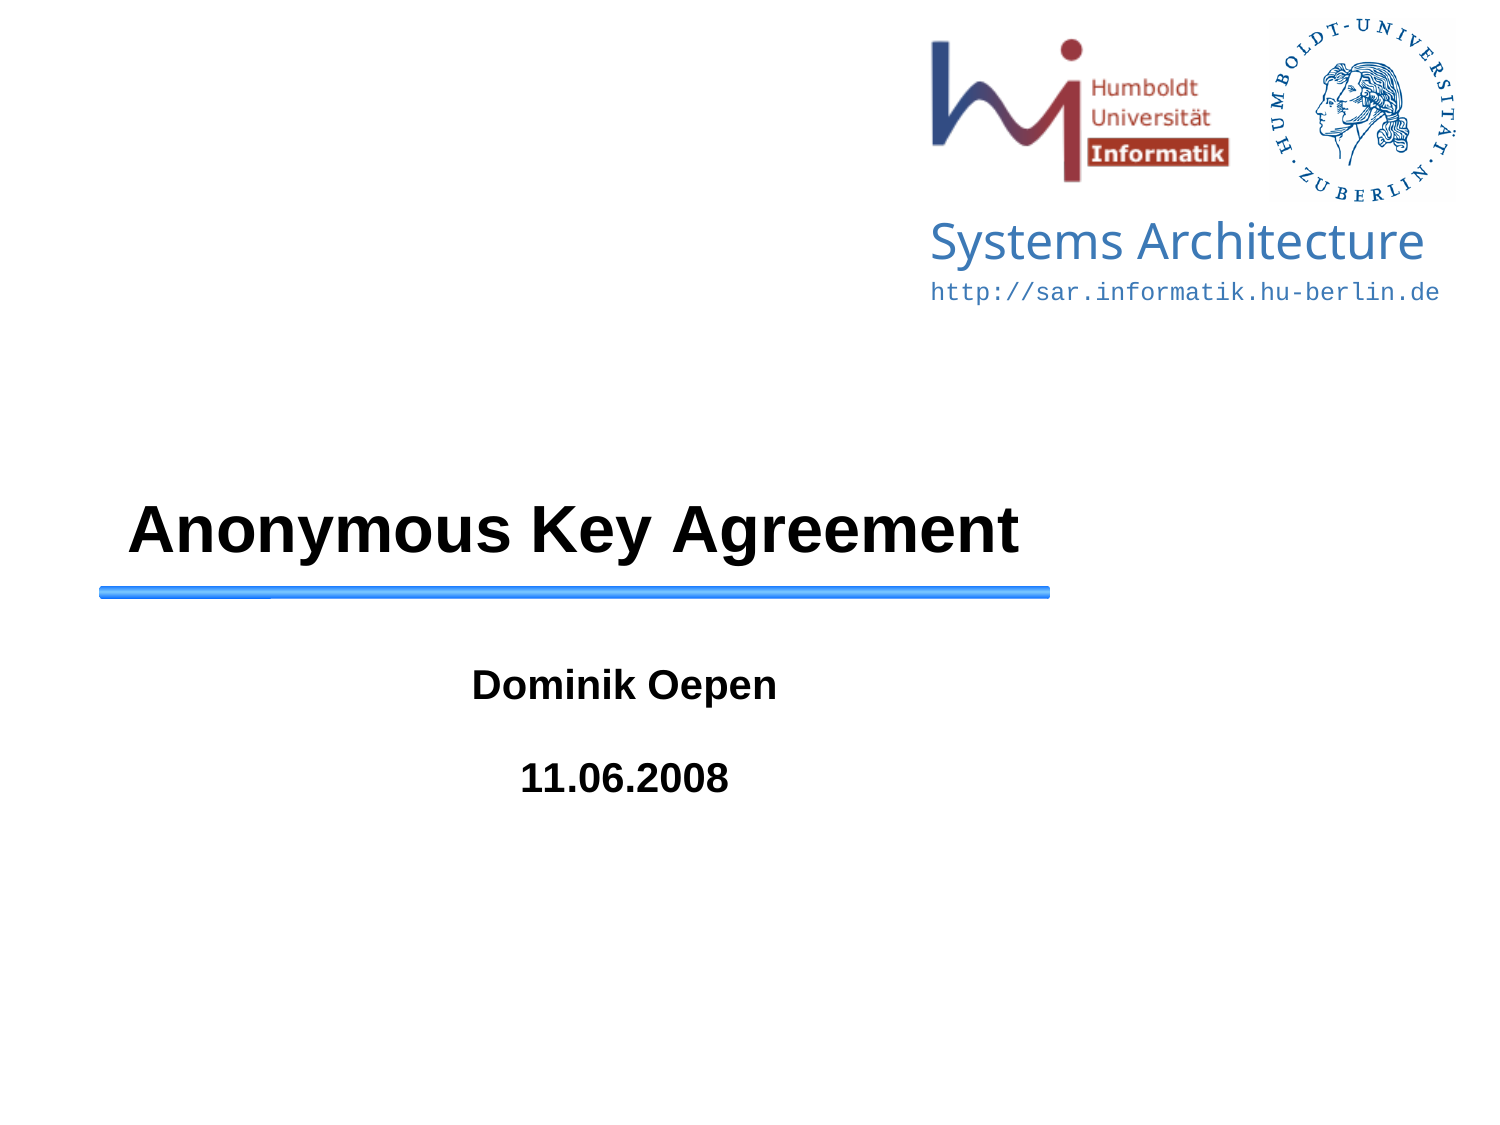

# Anonymous Key Agreement
Dominik Oepen
11.06.2008